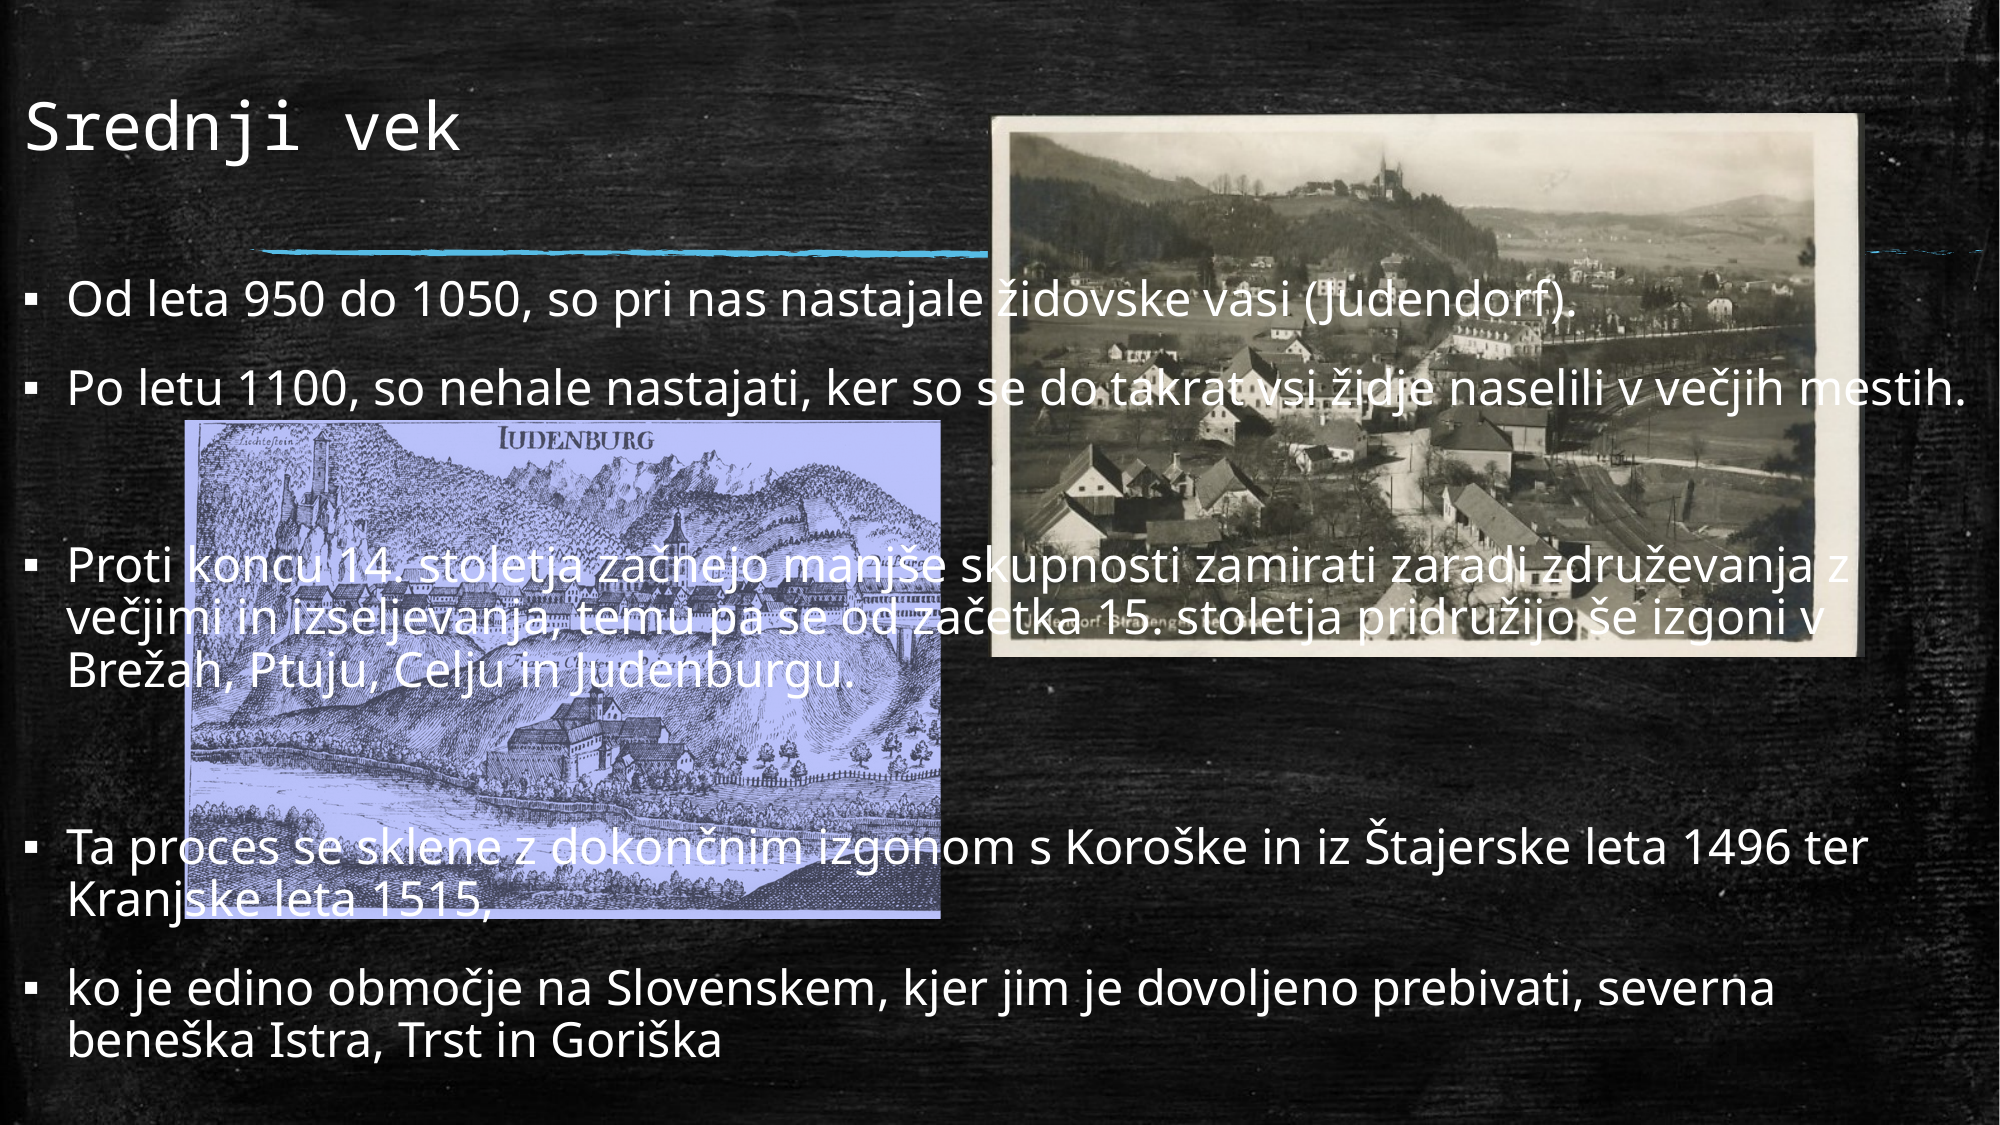

# Srednji vek
Od leta 950 do 1050, so pri nas nastajale židovske vasi (Judendorf).
Po letu 1100, so nehale nastajati, ker so se do takrat vsi židje naselili v večjih mestih.
Proti koncu 14. stoletja začnejo manjše skupnosti zamirati zaradi združevanja z večjimi in izseljevanja, temu pa se od začetka 15. stoletja pridružijo še izgoni v Brežah, Ptuju, Celju in Judenburgu.
Ta proces se sklene z dokončnim izgonom s Koroške in iz Štajerske leta 1496 ter Kranjske leta 1515,
ko je edino območje na Slovenskem, kjer jim je dovoljeno prebivati, severna beneška Istra, Trst in Goriška